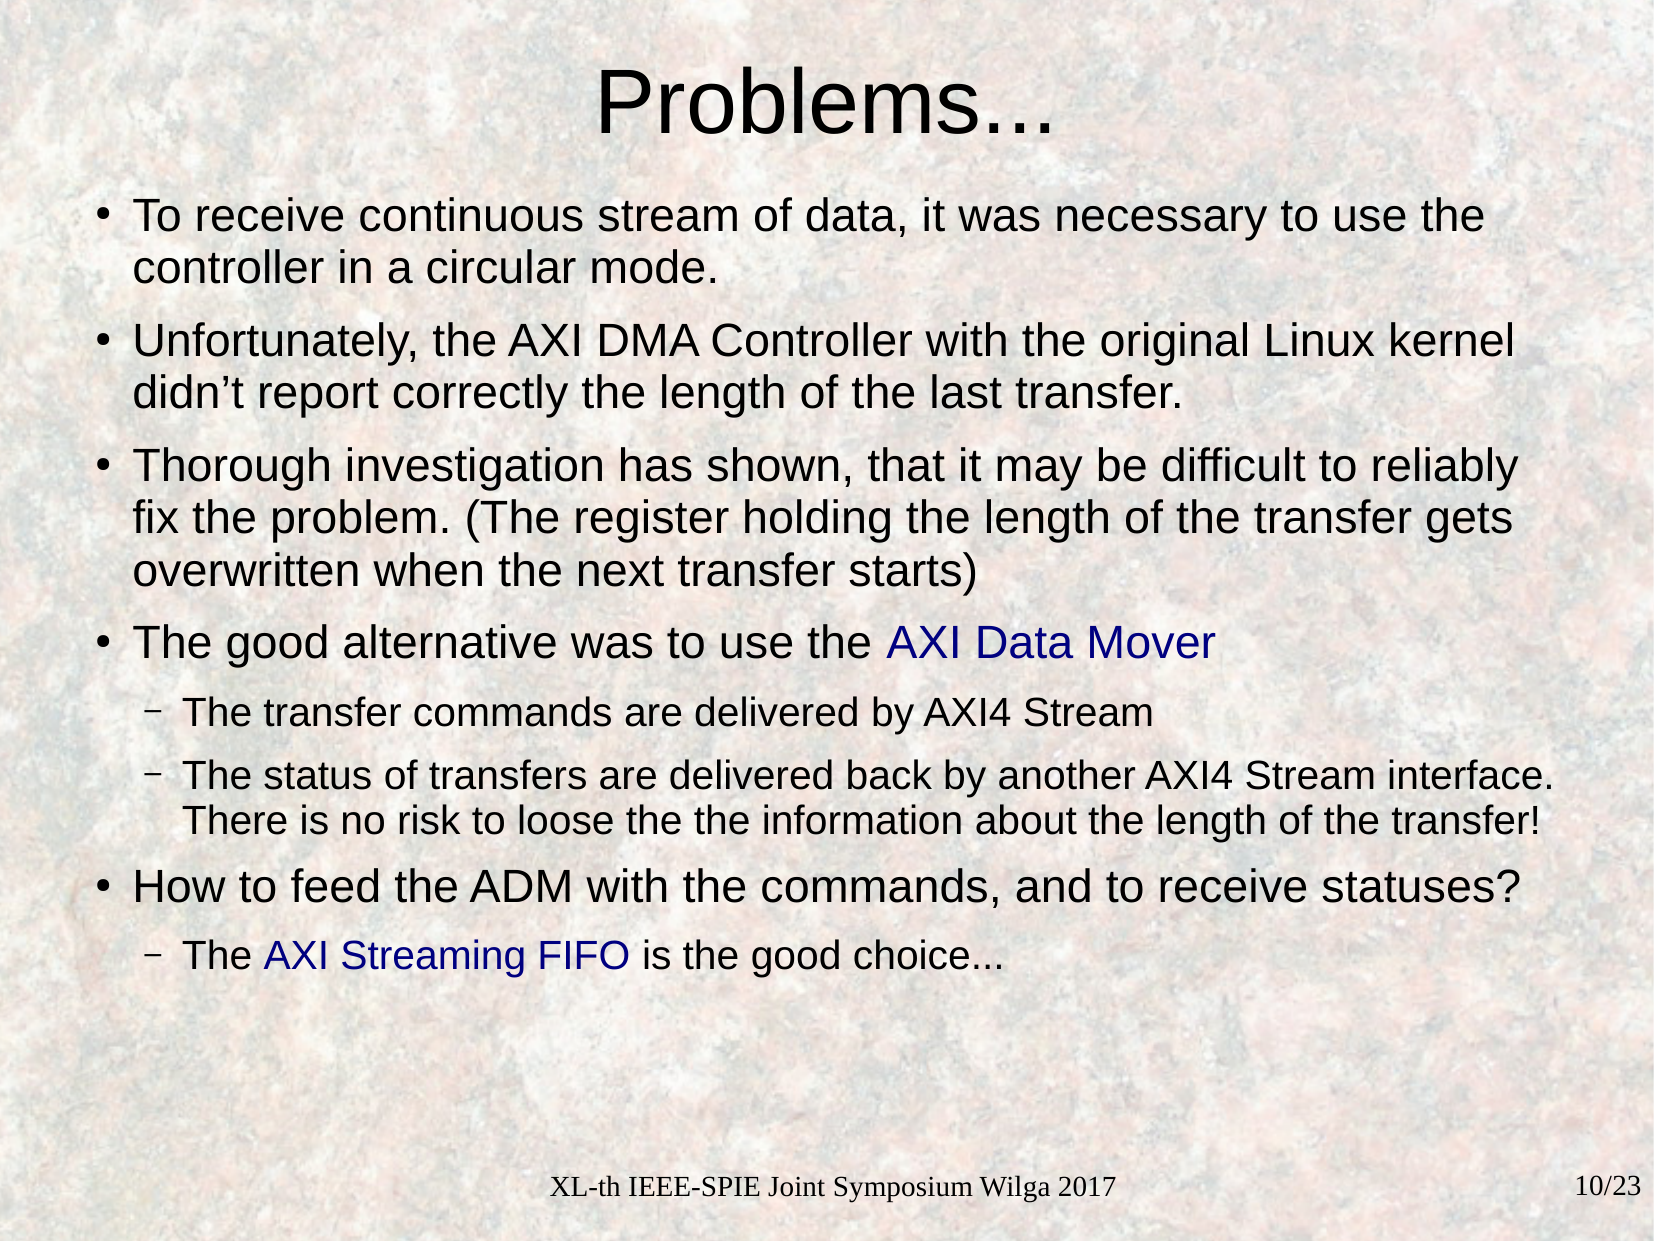

# Problems...
To receive continuous stream of data, it was necessary to use the controller in a circular mode.
Unfortunately, the AXI DMA Controller with the original Linux kernel didn’t report correctly the length of the last transfer.
Thorough investigation has shown, that it may be difficult to reliably fix the problem. (The register holding the length of the transfer gets overwritten when the next transfer starts)
The good alternative was to use the AXI Data Mover
The transfer commands are delivered by AXI4 Stream
The status of transfers are delivered back by another AXI4 Stream interface. There is no risk to loose the the information about the length of the transfer!
How to feed the ADM with the commands, and to receive statuses?
The AXI Streaming FIFO is the good choice...
10
CBM Collaboration Meeting 03.2017